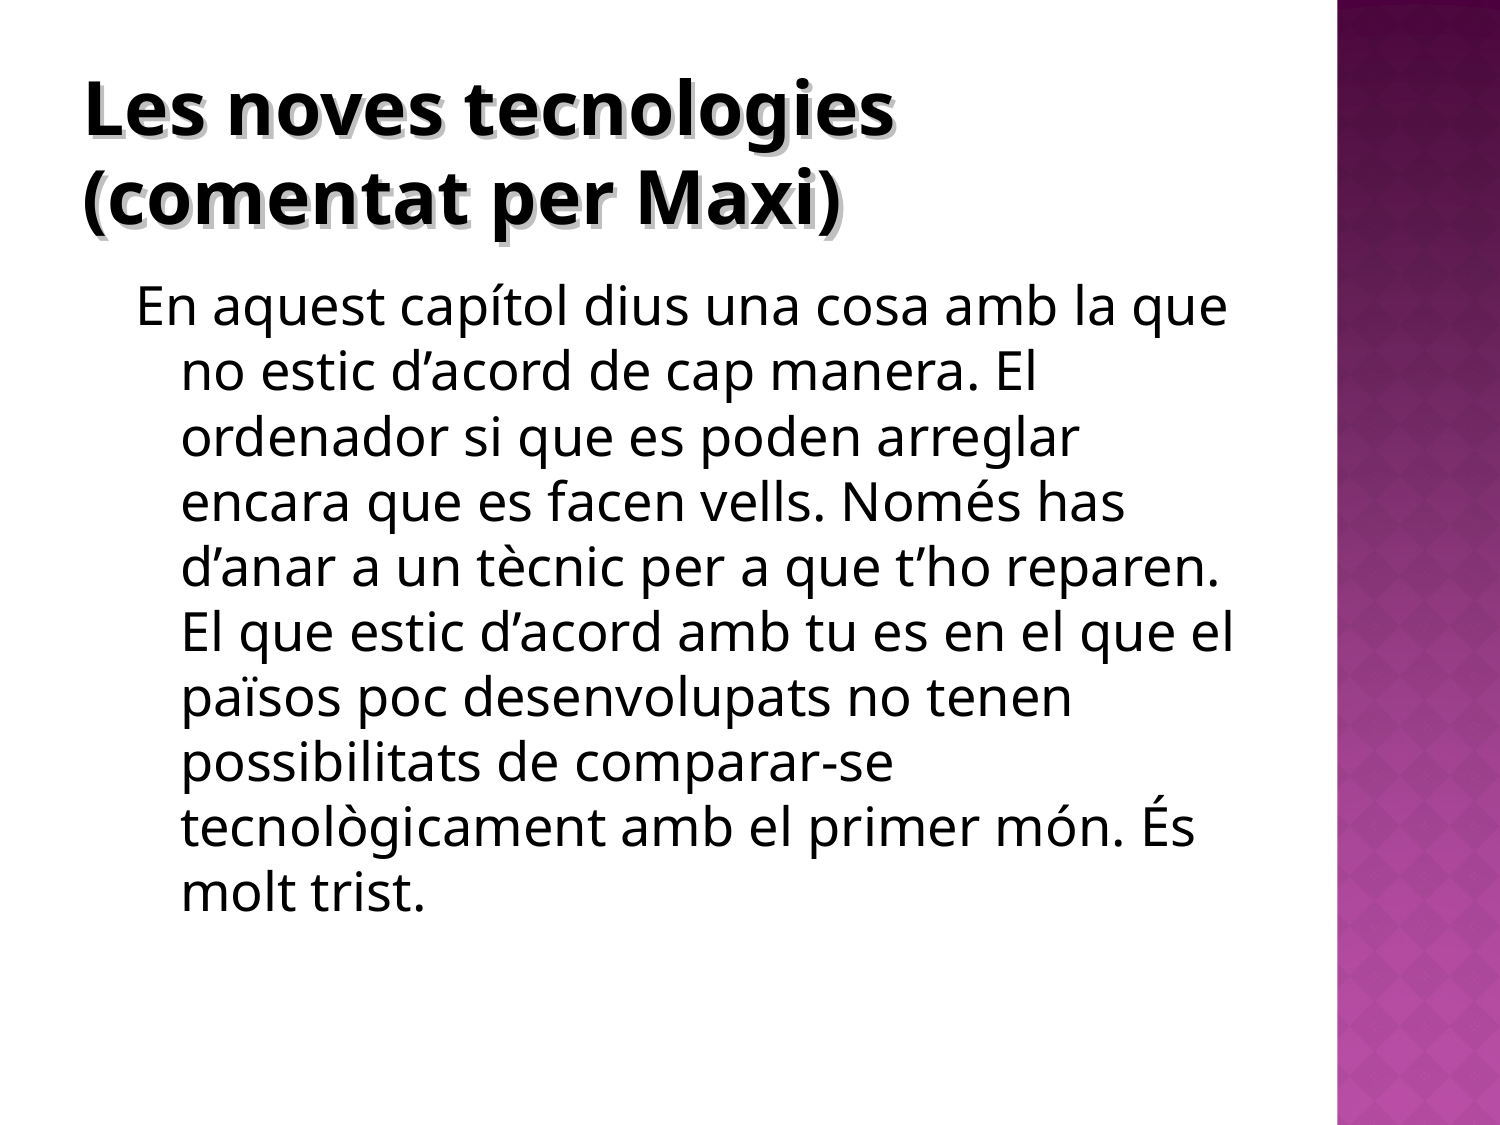

# Les noves tecnologies (comentat per Maxi)
En aquest capítol dius una cosa amb la que no estic d’acord de cap manera. El ordenador si que es poden arreglar encara que es facen vells. Només has d’anar a un tècnic per a que t’ho reparen. El que estic d’acord amb tu es en el que el països poc desenvolupats no tenen possibilitats de comparar-se tecnològicament amb el primer món. És molt trist.